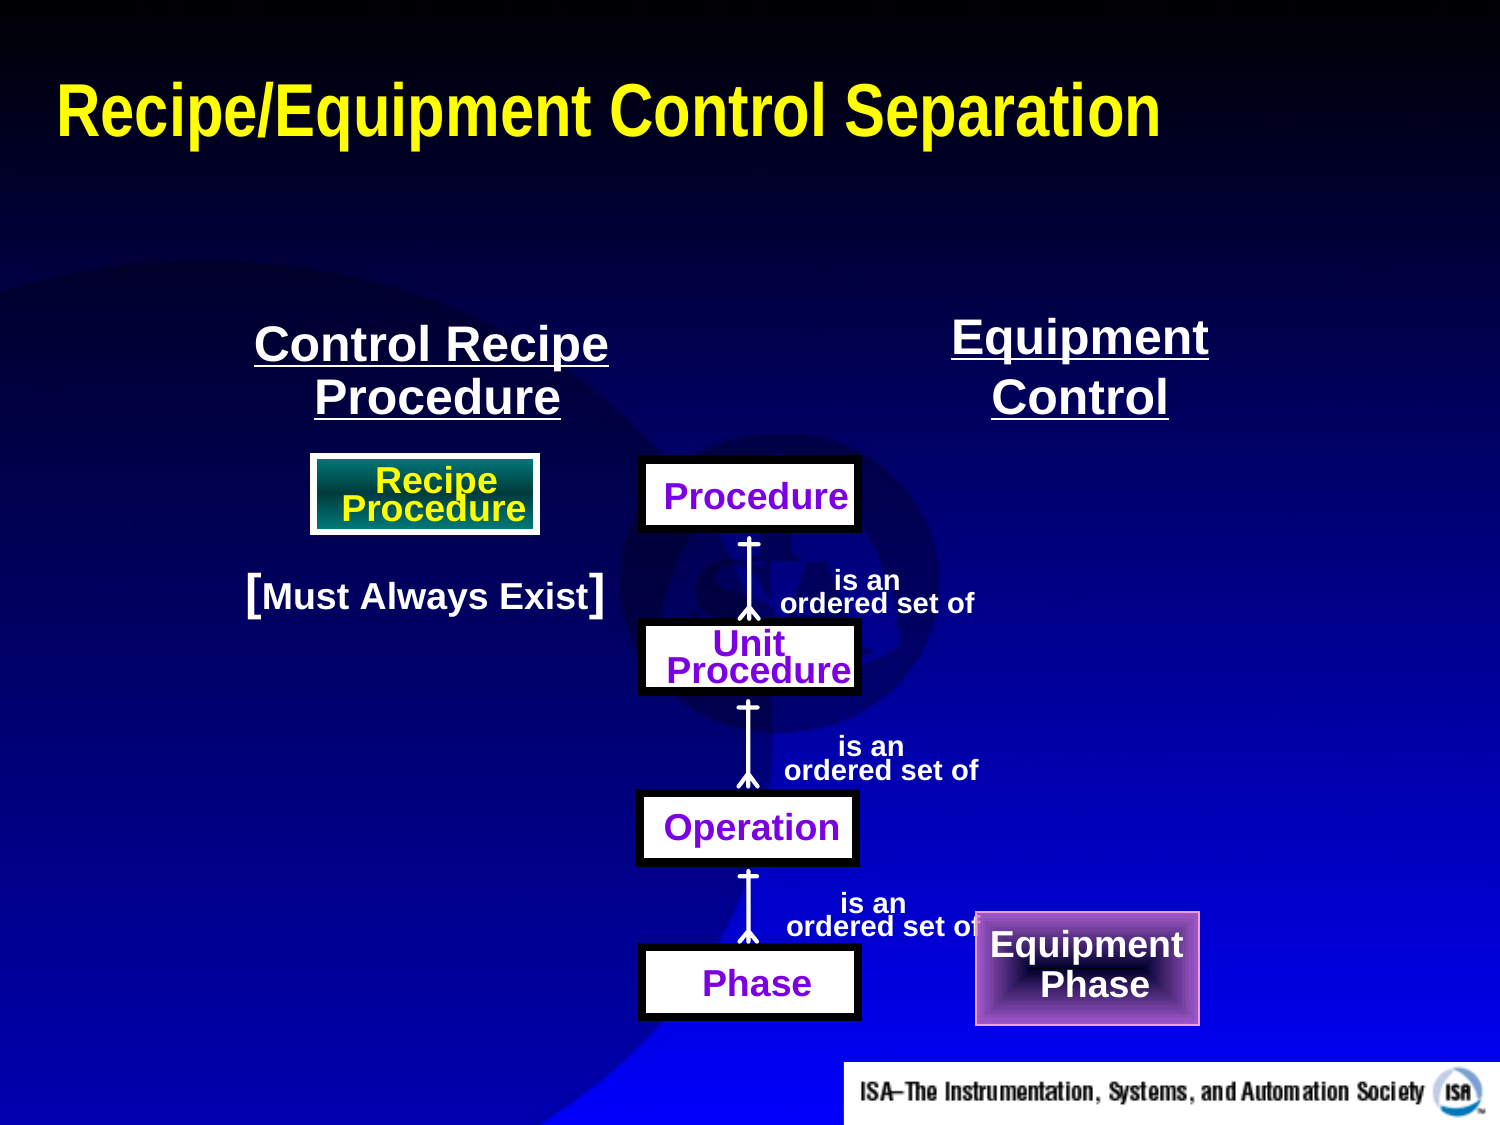

# Recipe/Equipment Control Separation
Equipment
Control
Control Recipe
Procedure
Recipe
Procedure
Procedure
[Must Always Exist]
is an
ordered set of
Unit
Procedure
is an
ordered set of
Operation
is an
ordered set of
Equipment
Phase
Phase